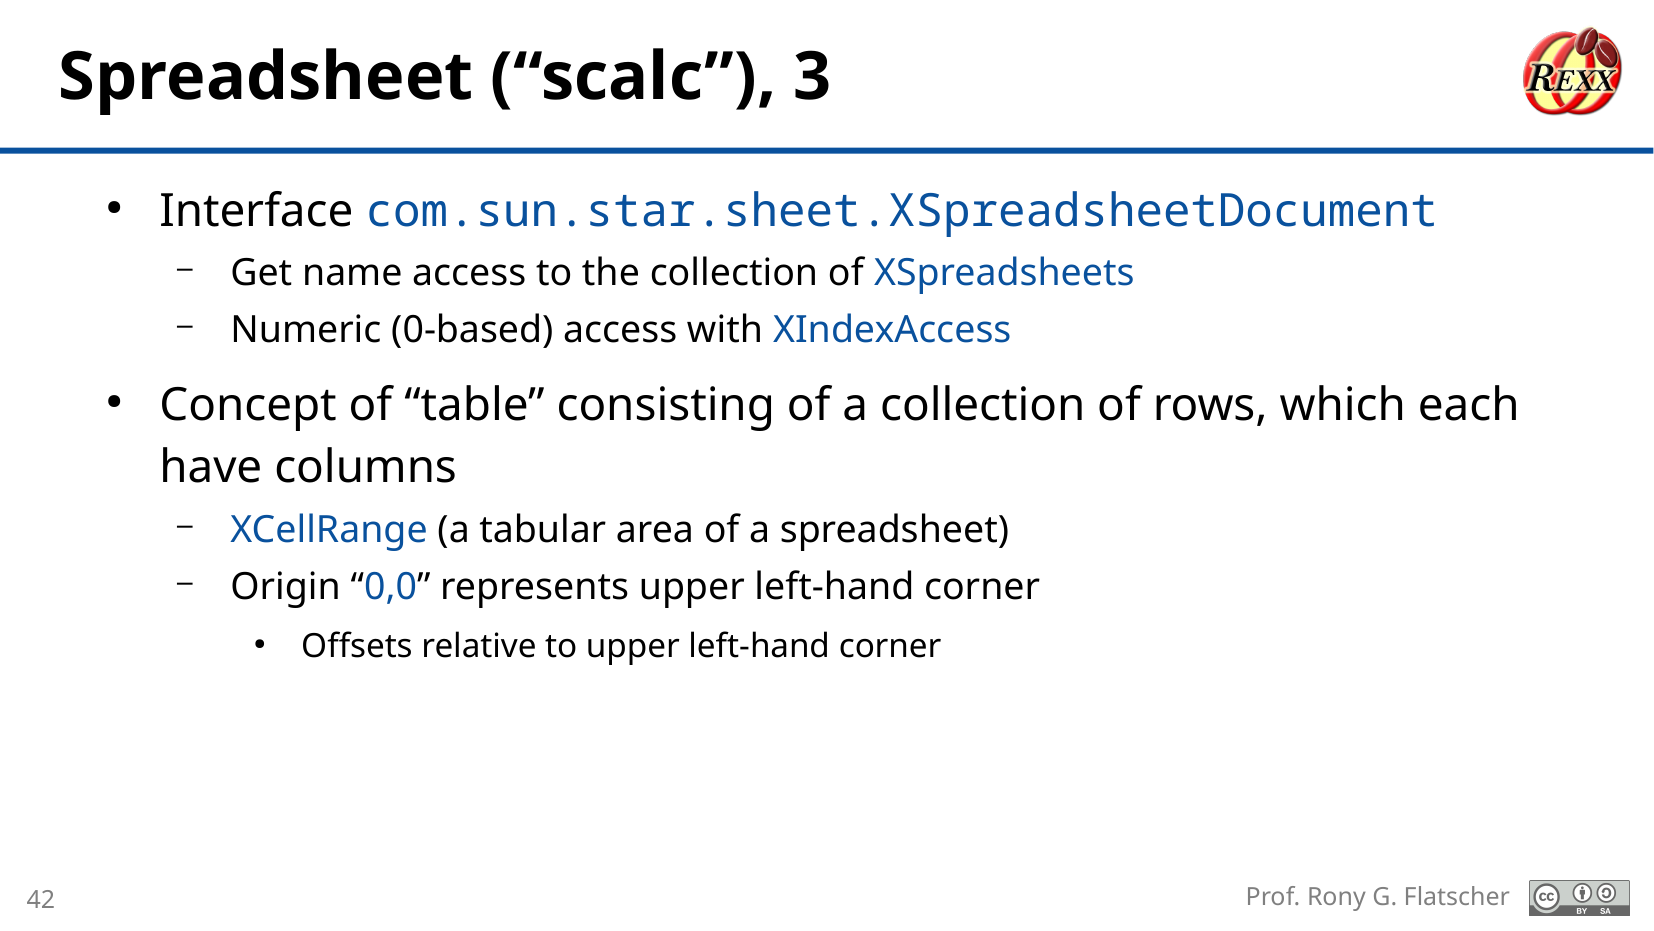

# Spreadsheet (“scalc”), 3
Interface com.sun.star.sheet.XSpreadsheetDocument
Get name access to the collection of XSpreadsheets
Numeric (0-based) access with XIndexAccess
Concept of “table” consisting of a collection of rows, which each have columns
XCellRange (a tabular area of a spreadsheet)
Origin “0,0” represents upper left-hand corner
Offsets relative to upper left-hand corner